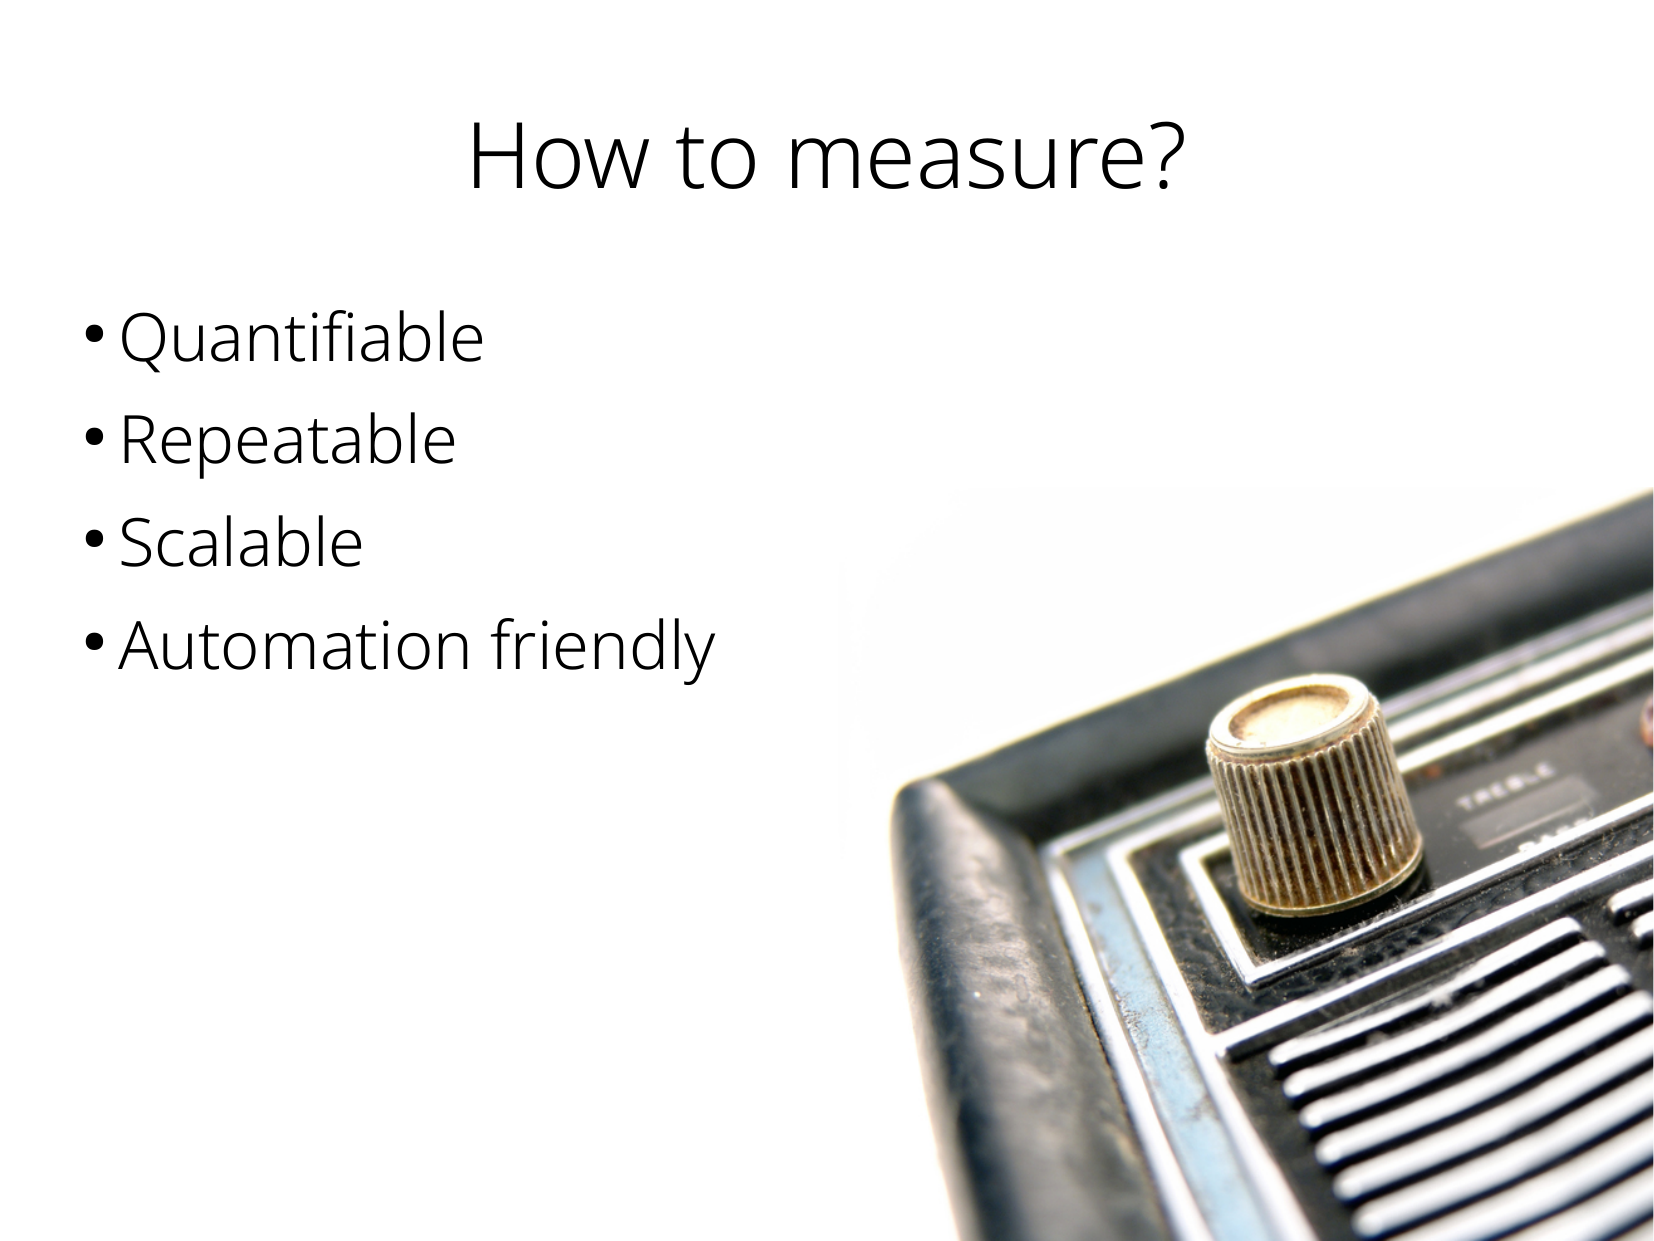

# How to measure?
Quantifiable
Repeatable
Scalable
Automation friendly